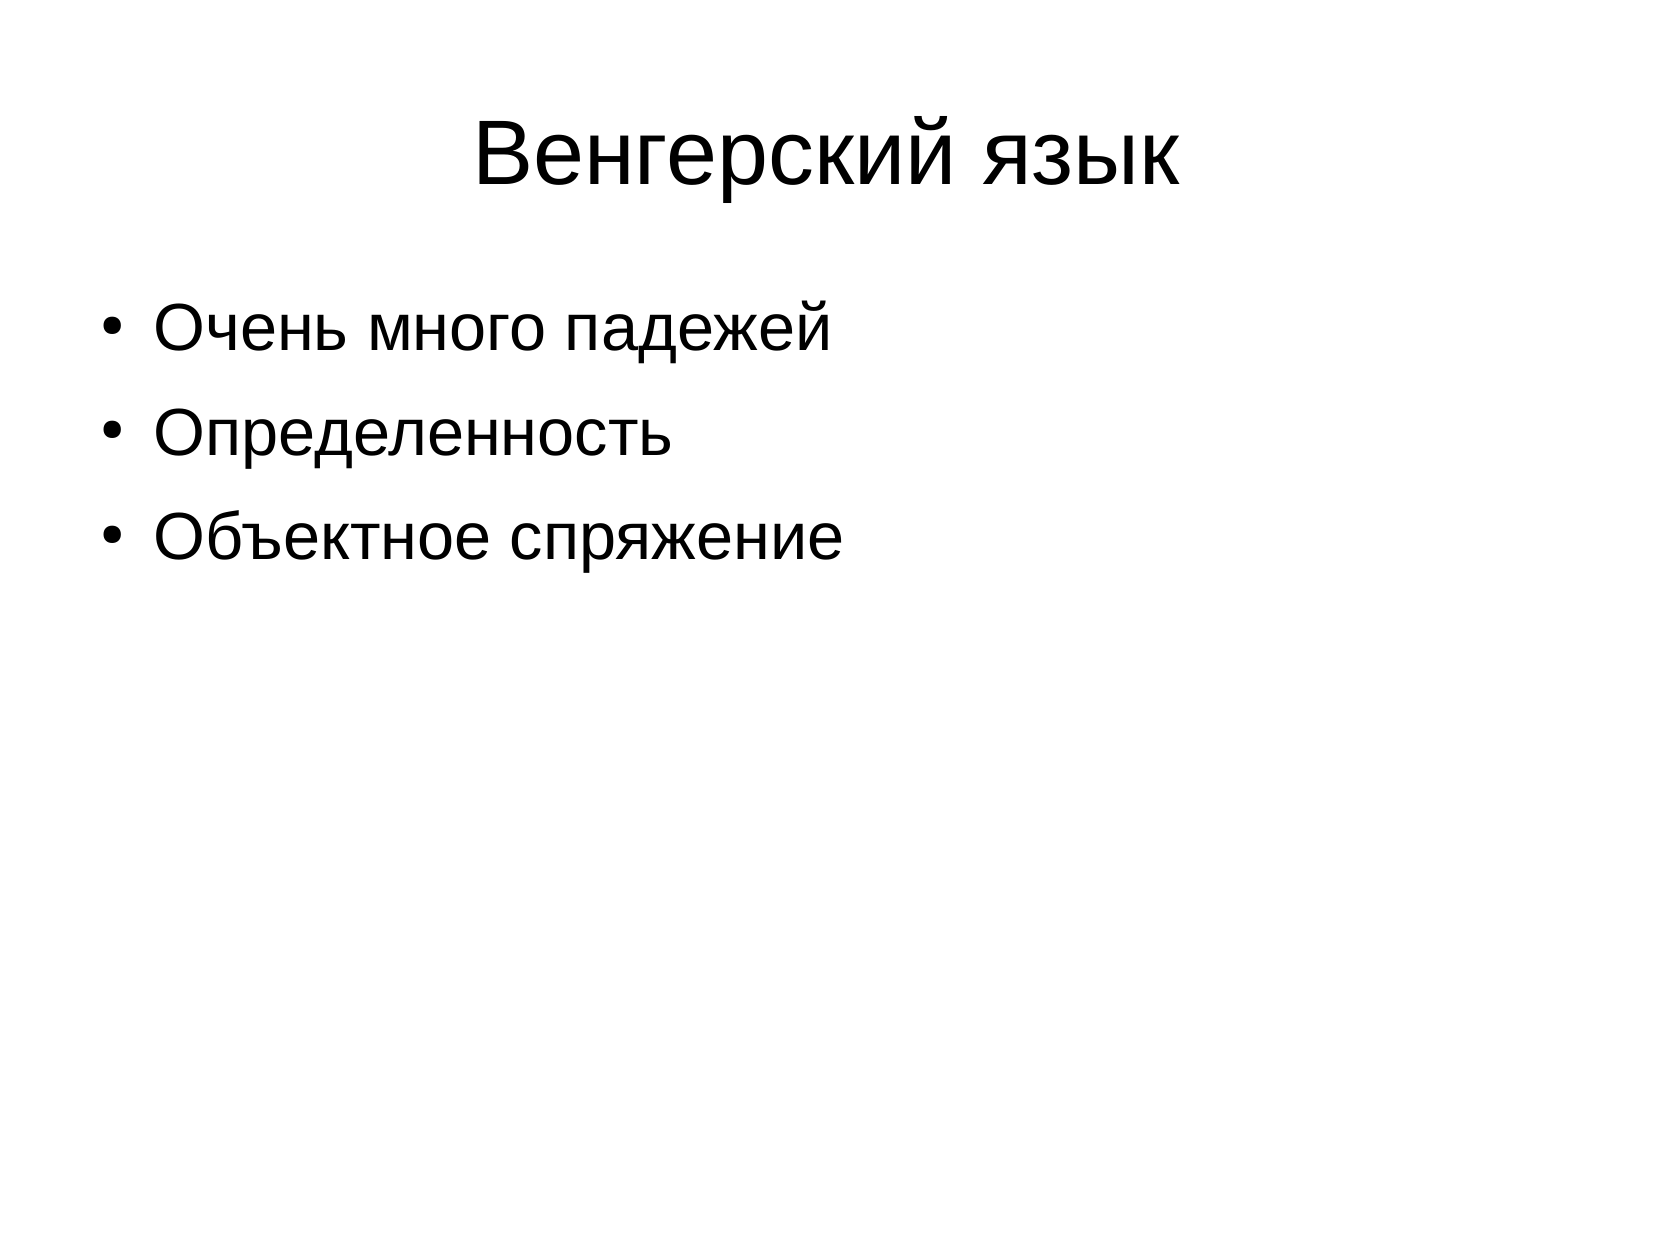

# Венгерский язык
Очень много падежей
Определенность
Объектное спряжение